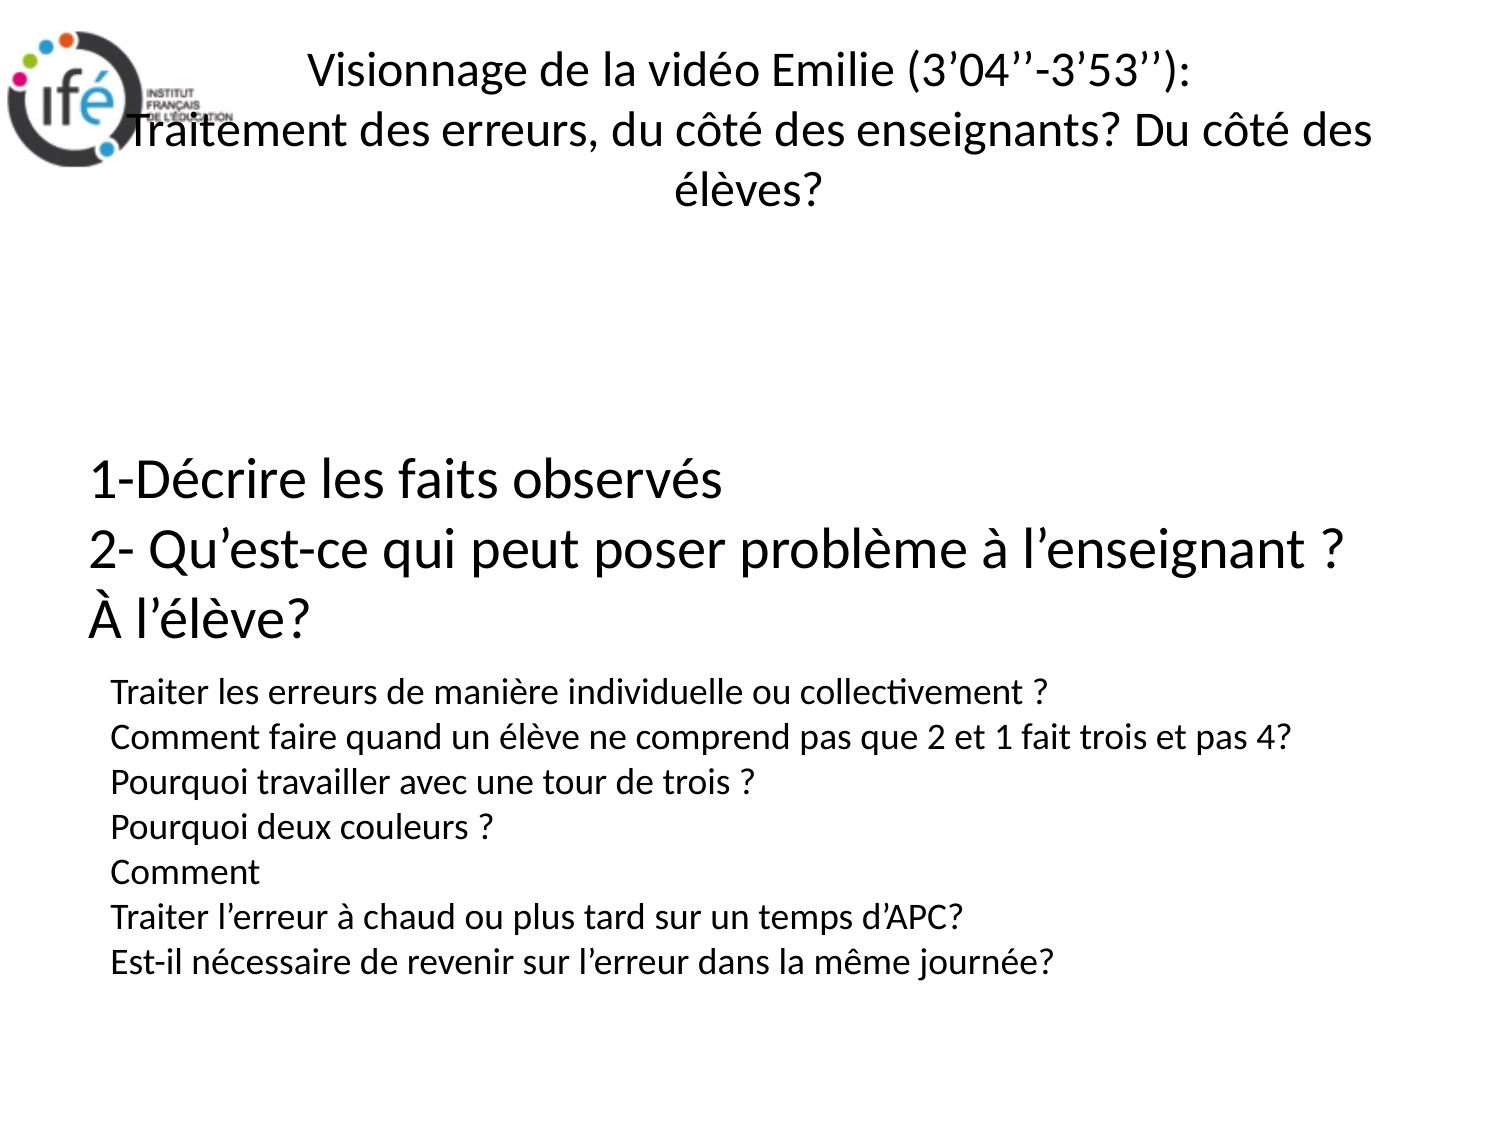

# Visionnage de la vidéo Emilie (3’04’’-3’53’’): Traitement des erreurs, du côté des enseignants? Du côté des élèves?
1-Décrire les faits observés
2- Qu’est-ce qui peut poser problème à l’enseignant ?
À l’élève?
Traiter les erreurs de manière individuelle ou collectivement ?
Comment faire quand un élève ne comprend pas que 2 et 1 fait trois et pas 4?
Pourquoi travailler avec une tour de trois ?
Pourquoi deux couleurs ?
Comment
Traiter l’erreur à chaud ou plus tard sur un temps d’APC?
Est-il nécessaire de revenir sur l’erreur dans la même journée?